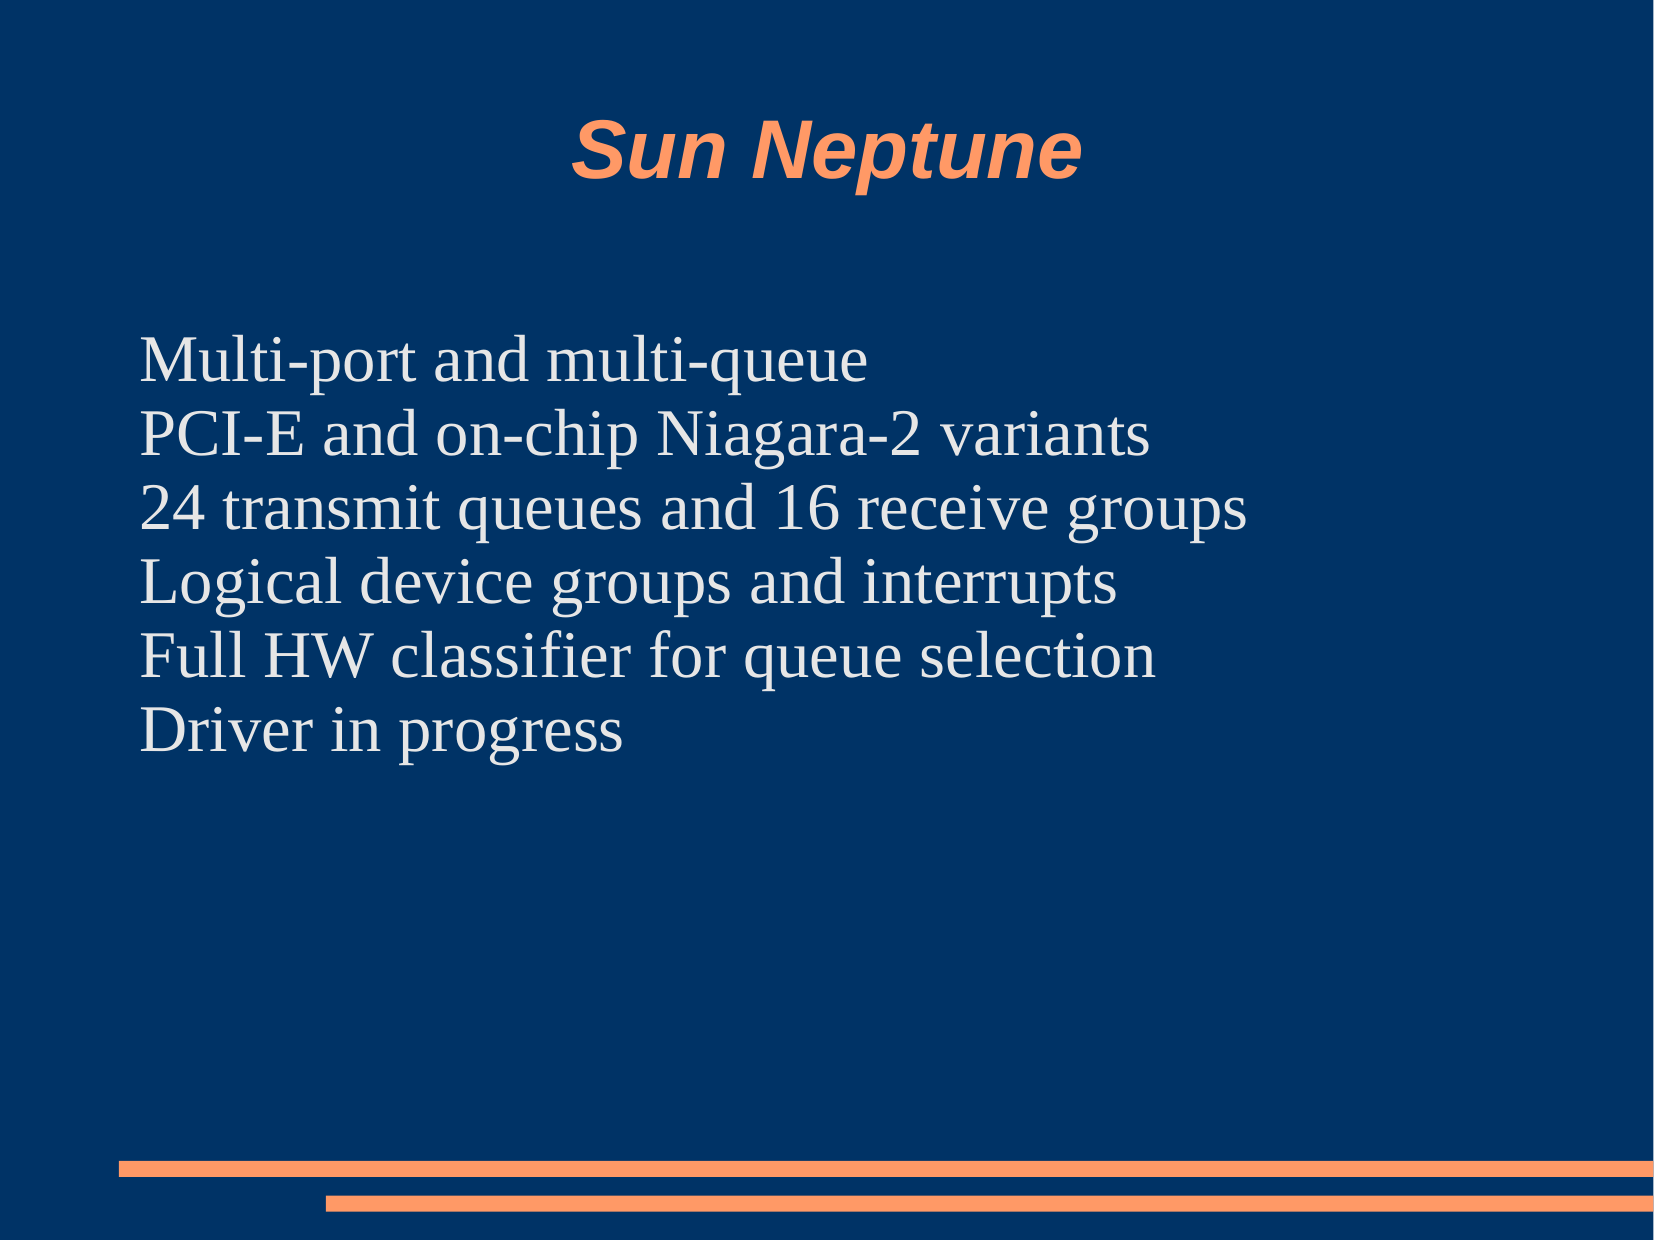

# Sun Neptune
Multi-port and multi-queue
PCI-E and on-chip Niagara-2 variants
24 transmit queues and 16 receive groups
Logical device groups and interrupts
Full HW classifier for queue selection
Driver in progress